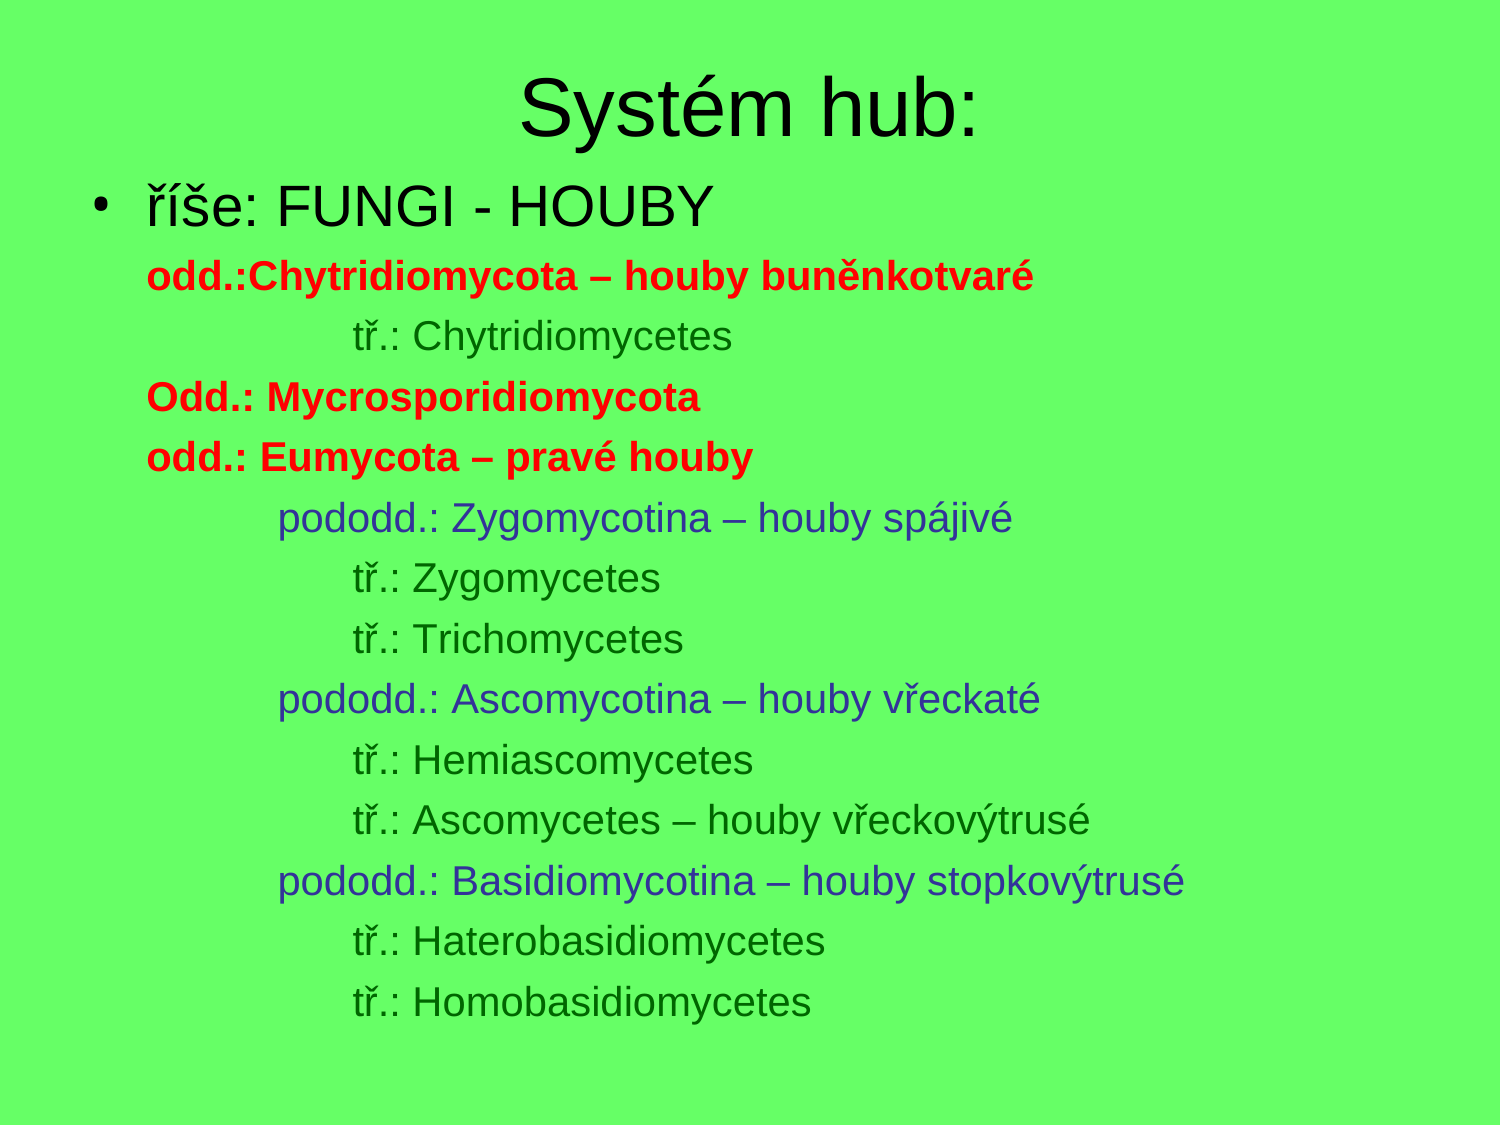

# Systém hub:
říše: FUNGI - HOUBY
odd.:Chytridiomycota – houby buněnkotvaré
		tř.: Chytridiomycetes
Odd.: Mycrosporidiomycota
odd.: Eumycota – pravé houby
	pododd.: Zygomycotina – houby spájivé
		tř.: Zygomycetes
		tř.: Trichomycetes
	pododd.: Ascomycotina – houby vřeckaté
		tř.: Hemiascomycetes
		tř.: Ascomycetes – houby vřeckovýtrusé
	pododd.: Basidiomycotina – houby stopkovýtrusé
		tř.: Haterobasidiomycetes
		tř.: Homobasidiomycetes